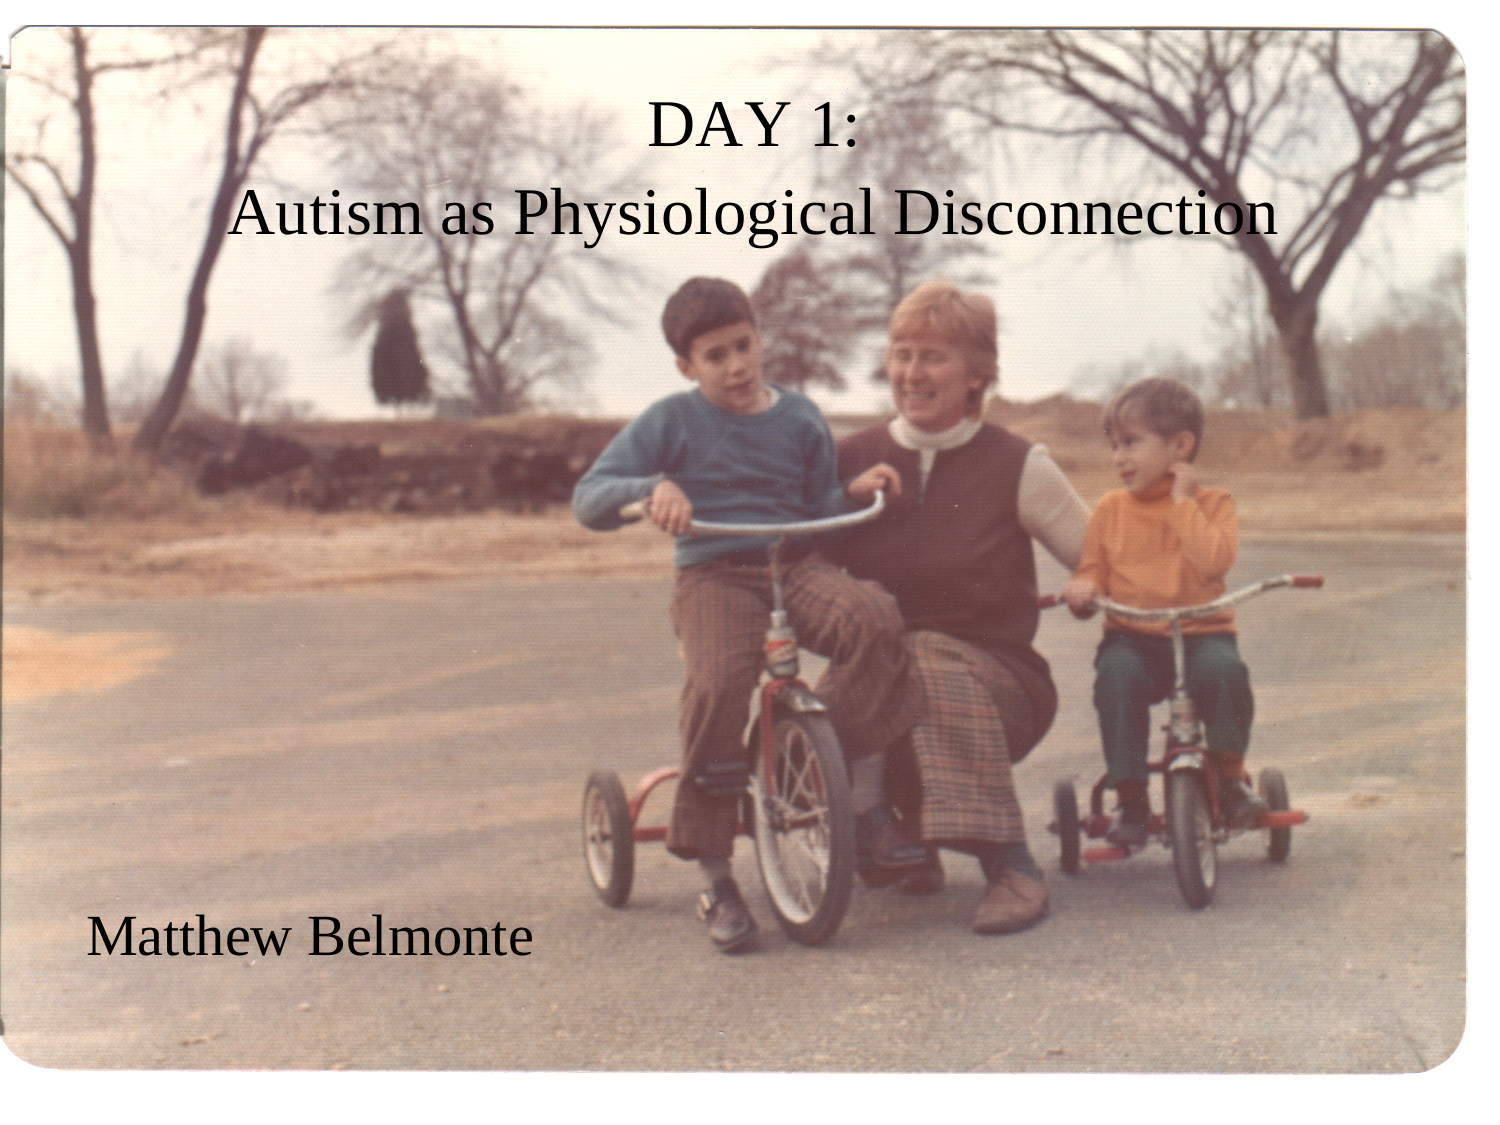

# DAY 1: Autism as Physiological Disconnection
Matthew Belmonte